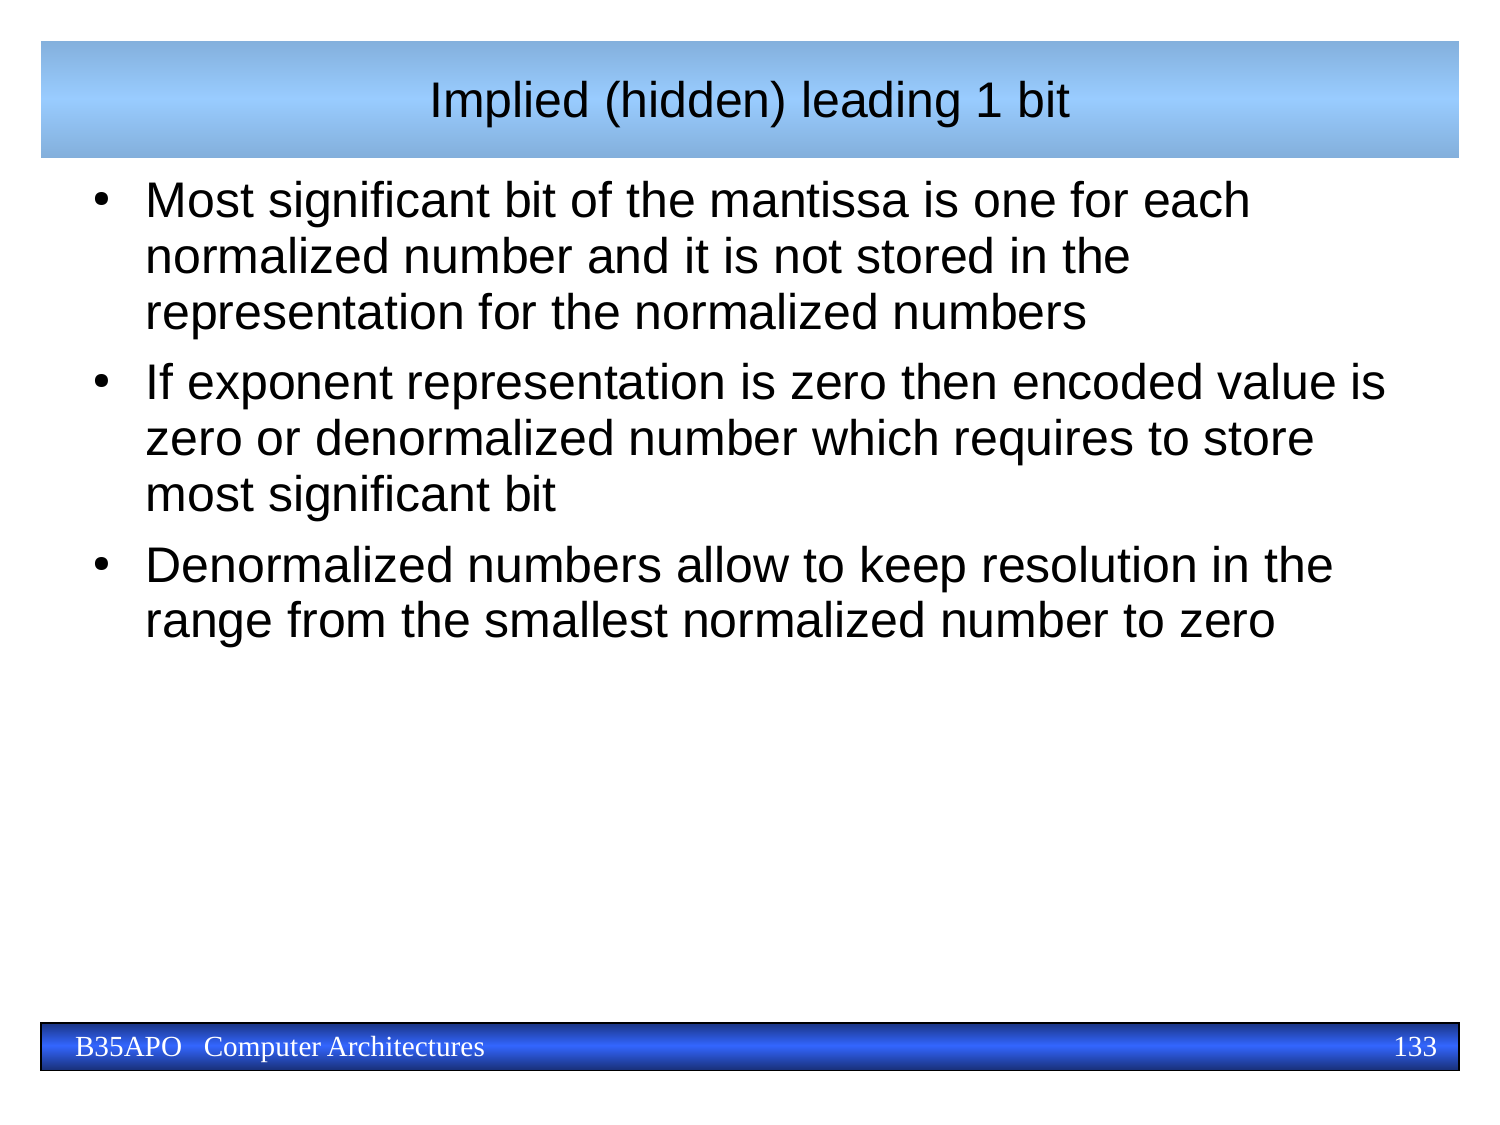

# Implied (hidden) leading 1 bit
Most significant bit of the mantissa is one for each normalized number and it is not stored in the representation for the normalized numbers
If exponent representation is zero then encoded value is zero or denormalized number which requires to store most significant bit
Denormalized numbers allow to keep resolution in the range from the smallest normalized number to zero
B35APO Computer Architectures
133